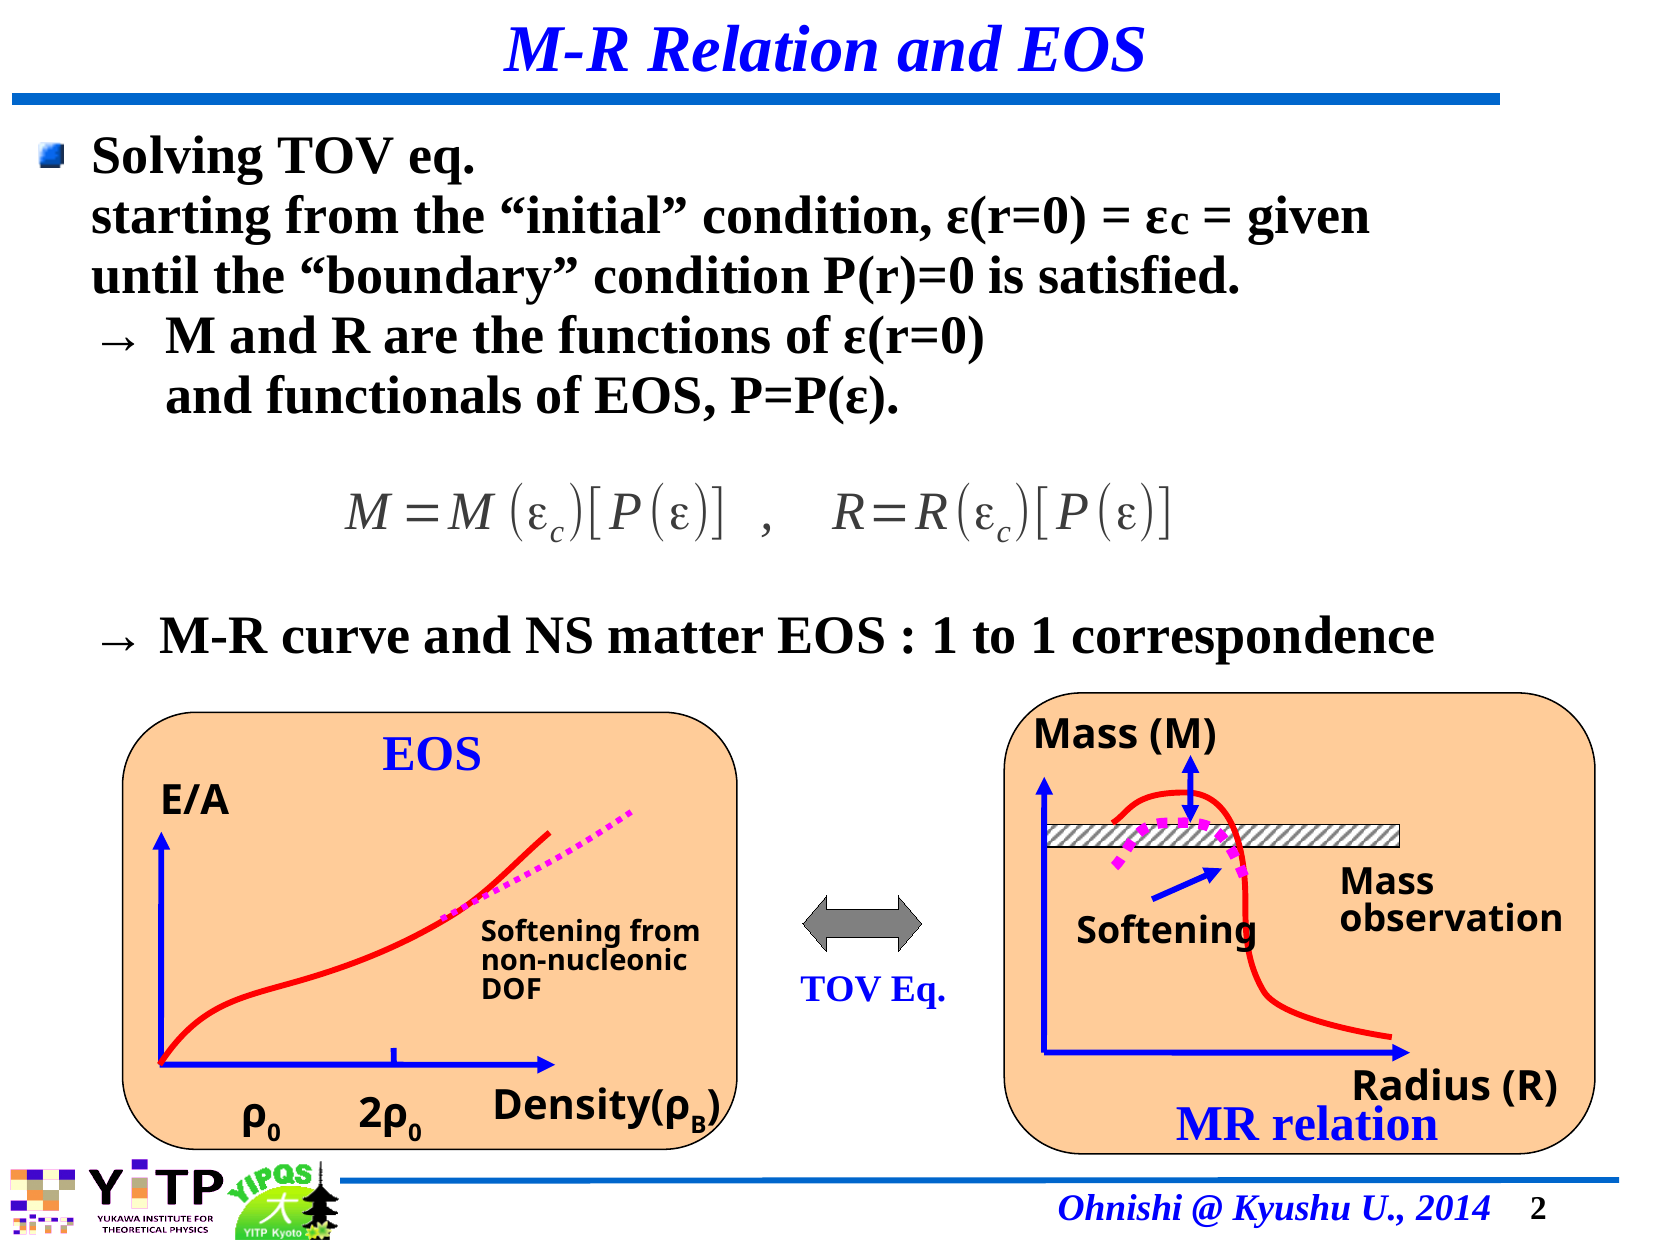

# M-R Relation and EOS
Solving TOV eq.
starting from the “initial” condition, ε(r=0) = εc = given
until the “boundary” condition P(r)=0 is satisfied.
→	M and R are the functions of ε(r=0)
	and functionals of EOS, P=P(ε).
→ M-R curve and NS matter EOS : 1 to 1 correspondence
Mass (M)
Mass
observation
Softening
Radius (R)
MR relation
EOS
E/A
Softening from
non-nucleonic
DOF
Density(ρB)
ρ0
2ρ0
TOV Eq.